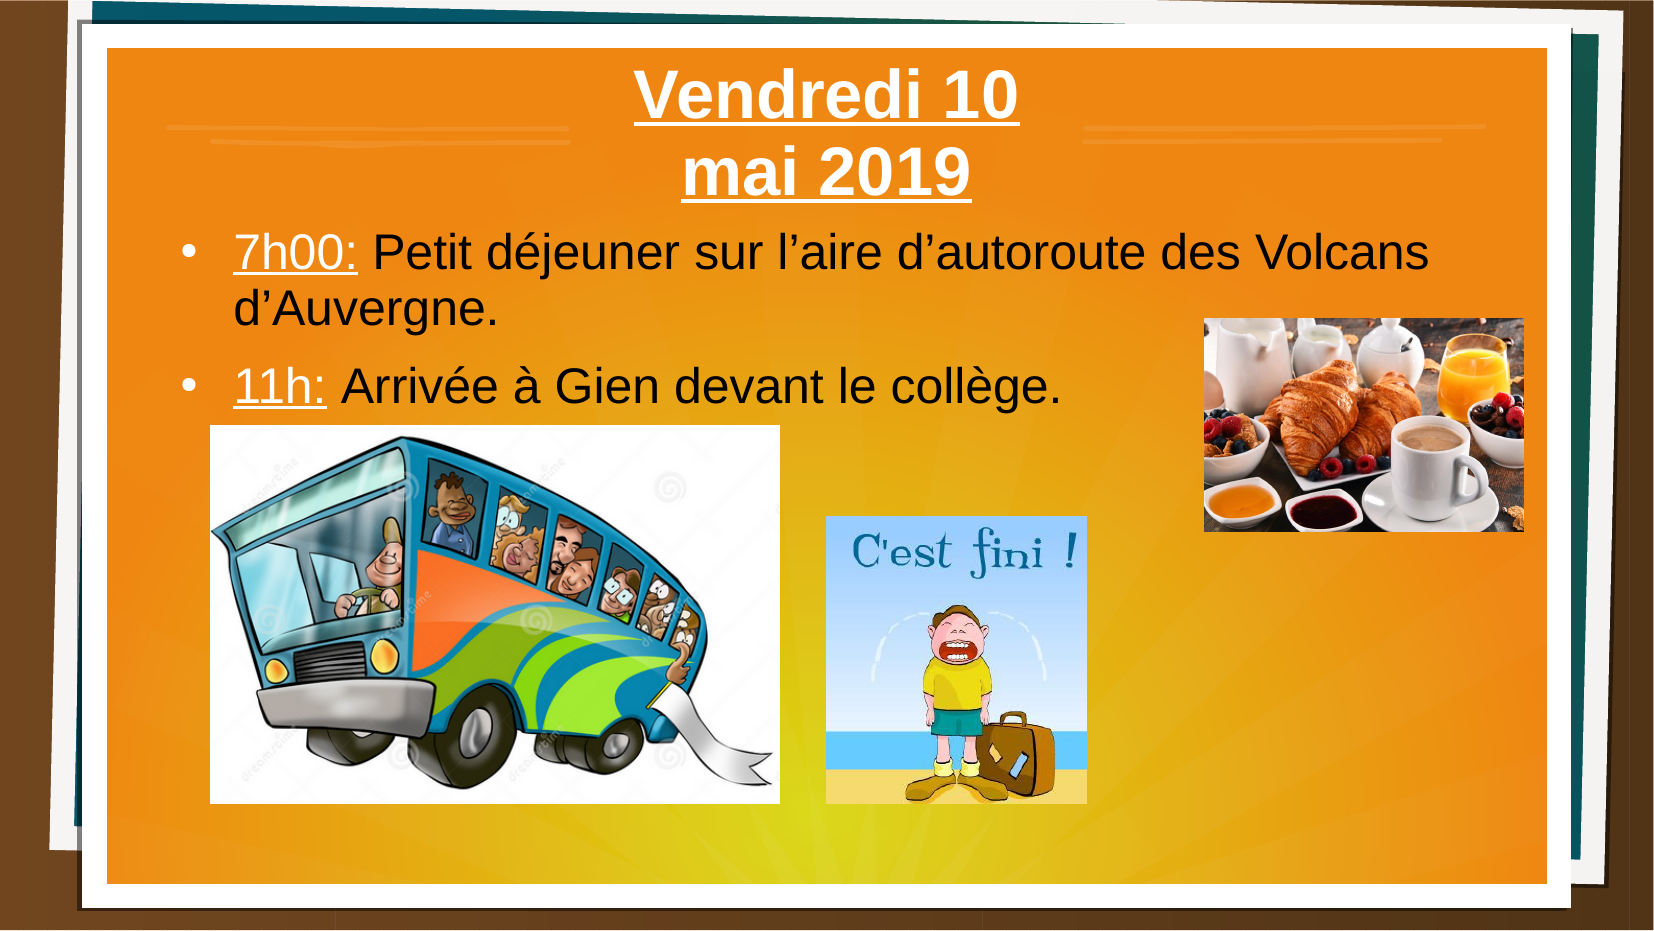

# Vendredi 10 mai 2019
7h00: Petit déjeuner sur l’aire d’autoroute des Volcans d’Auvergne.
11h: Arrivée à Gien devant le collège.